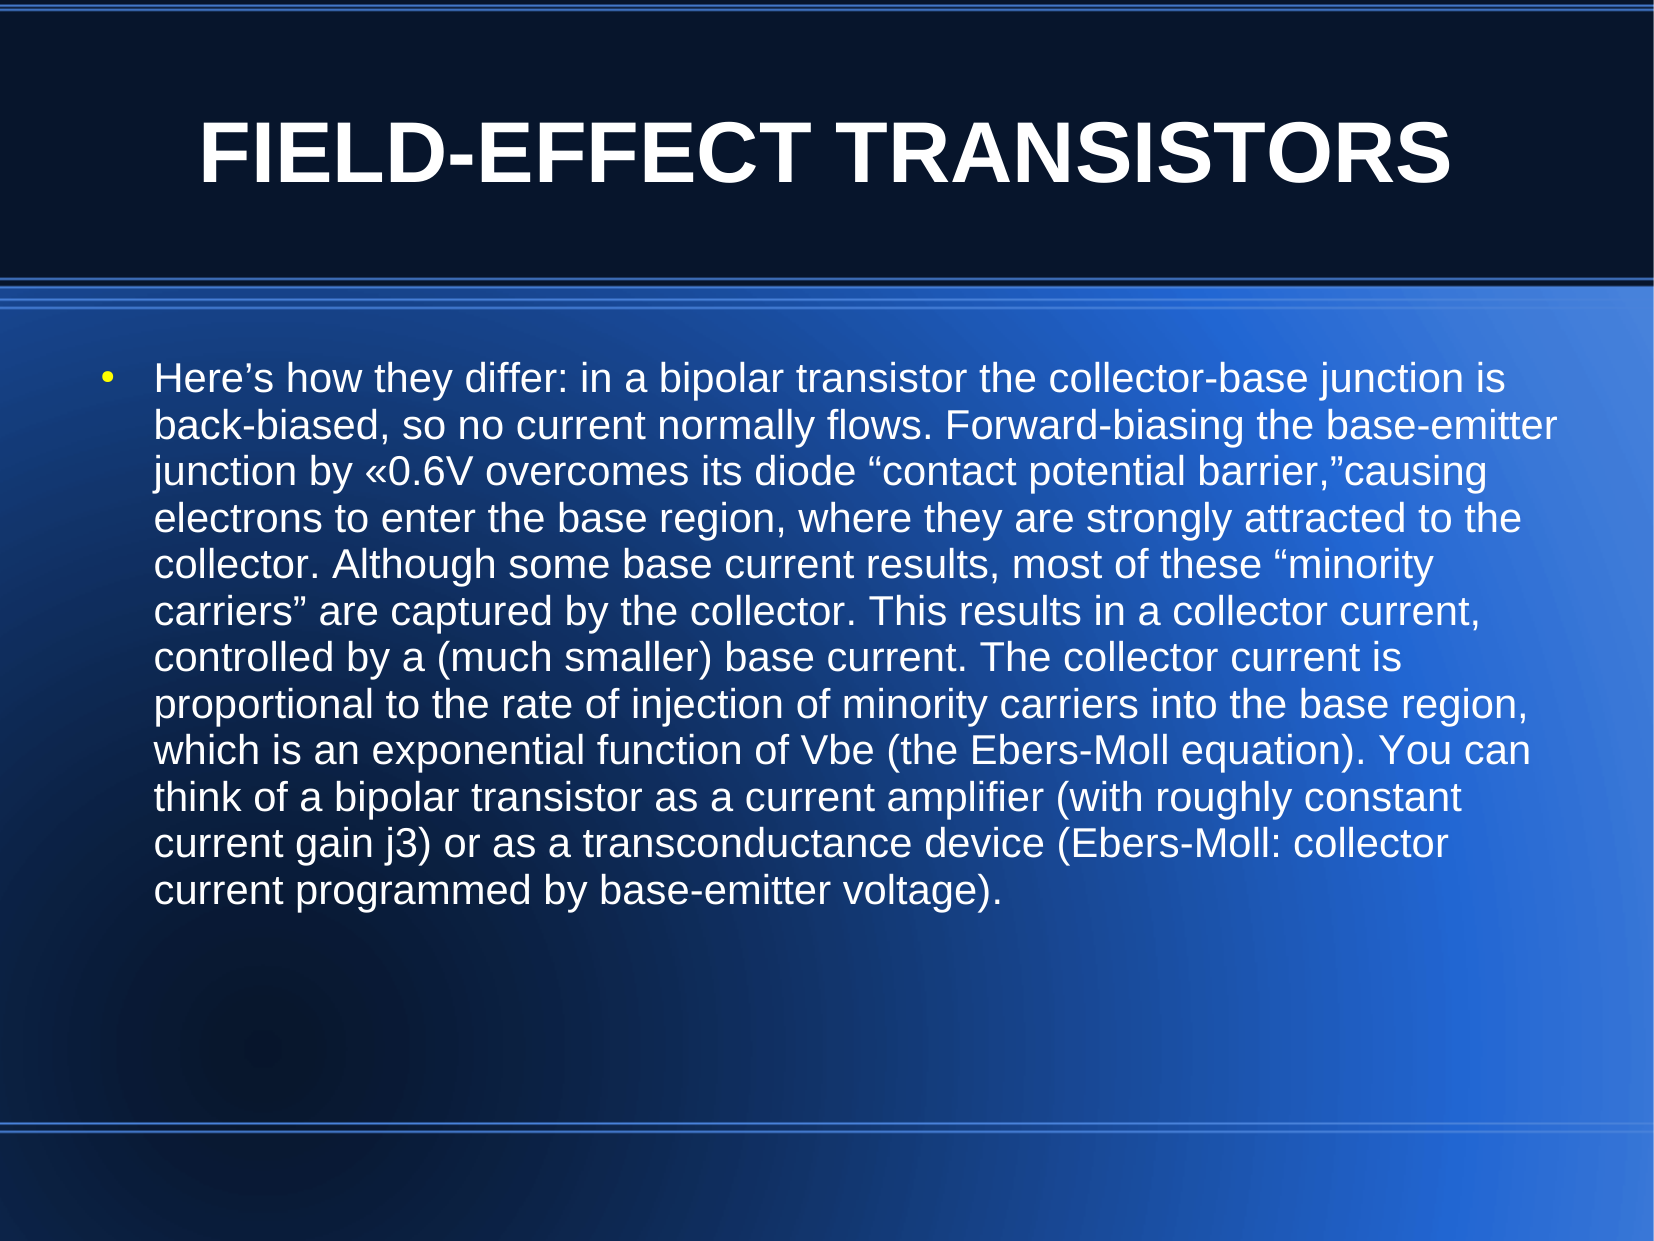

# FIELD-EFFECT TRANSISTORS
Here’s how they differ: in a bipolar transistor the collector-base junction is back-biased, so no current normally flows. Forward-biasing the base-emitter junction by «0.6V overcomes its diode “contact potential barrier,”causing electrons to enter the base region, where they are strongly attracted to the collector. Although some base current results, most of these “minority carriers” are captured by the collector. This results in a collector current, controlled by a (much smaller) base current. The collector current is proportional to the rate of injection of minority carriers into the base region, which is an exponential function of Vbe (the Ebers-Moll equation). You can think of a bipolar transistor as a current amplifier (with roughly constant current gain j3) or as a transconductance device (Ebers-Moll: collector current programmed by base-emitter voltage).